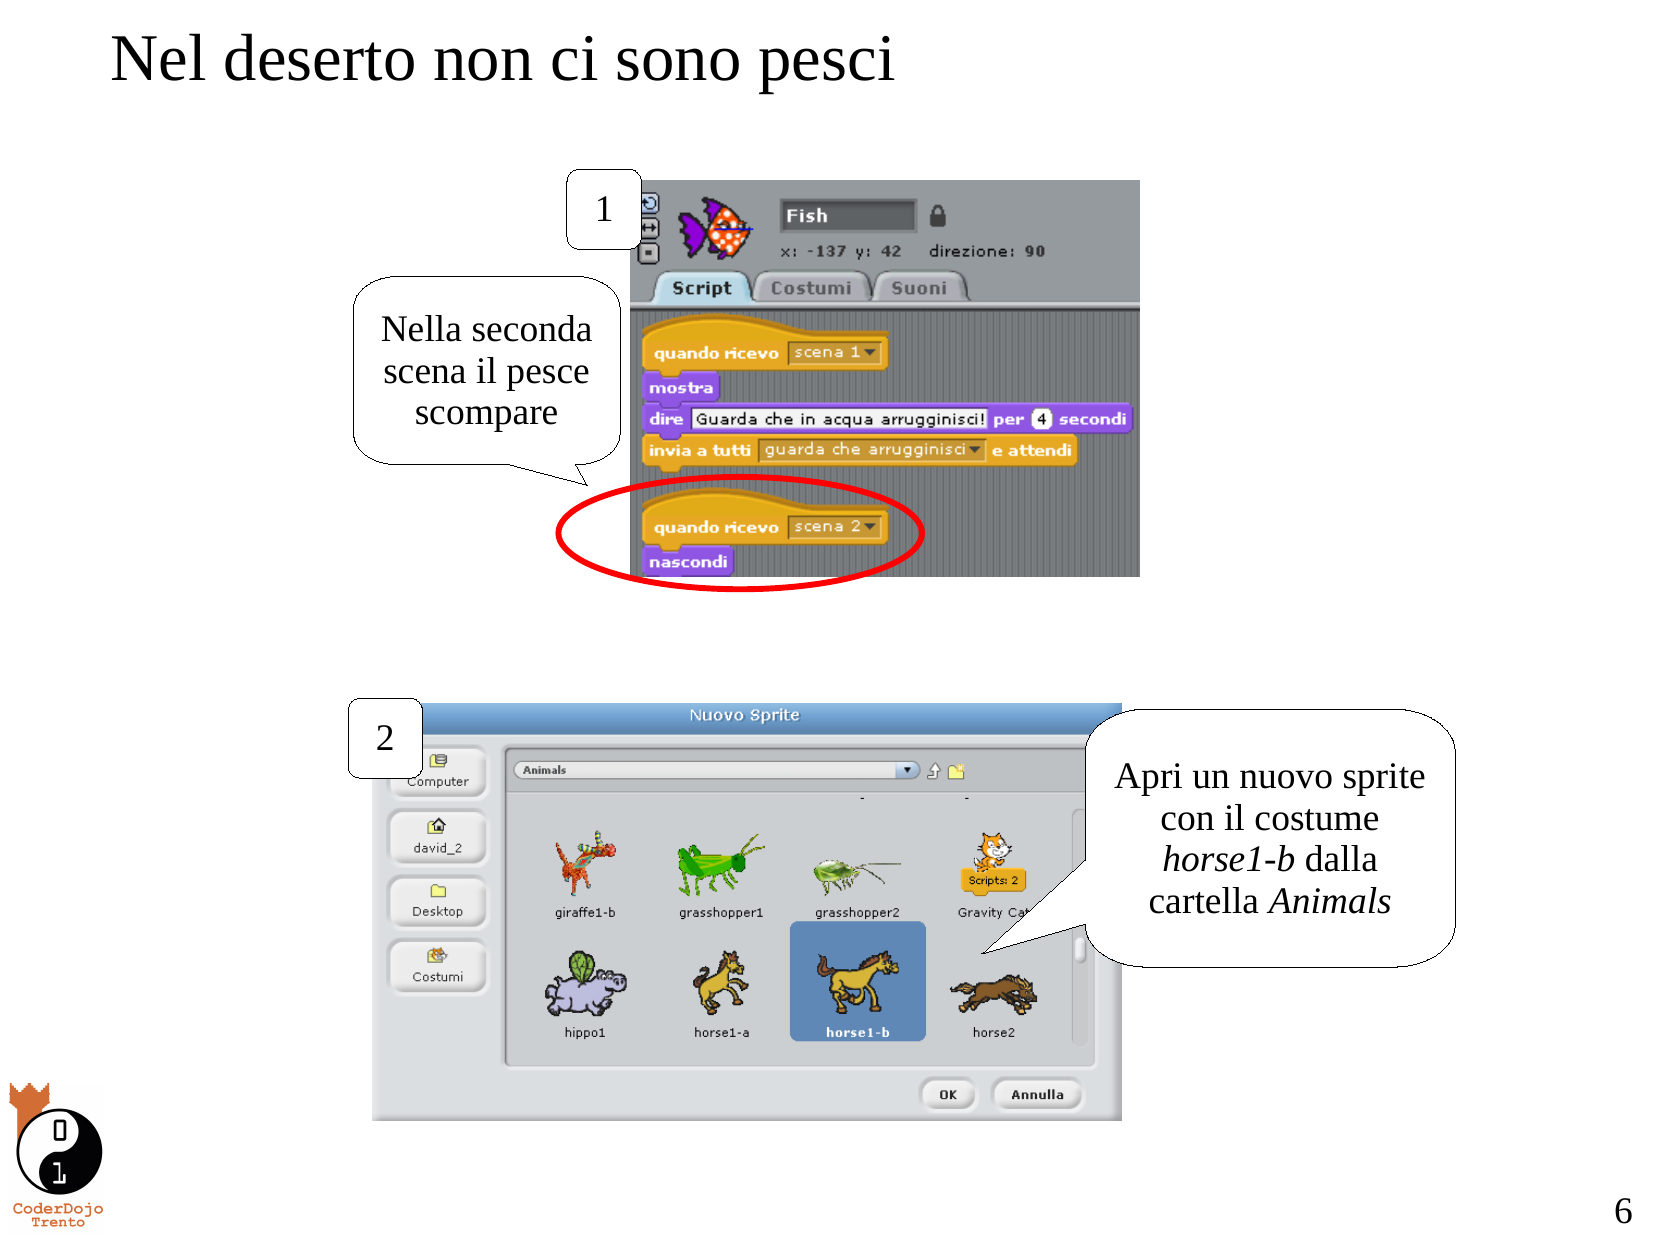

Nel deserto non ci sono pesci
1
Nella seconda scena il pesce scompare
2
Apri un nuovo sprite con il costume horse1-b dalla cartella Animals
6